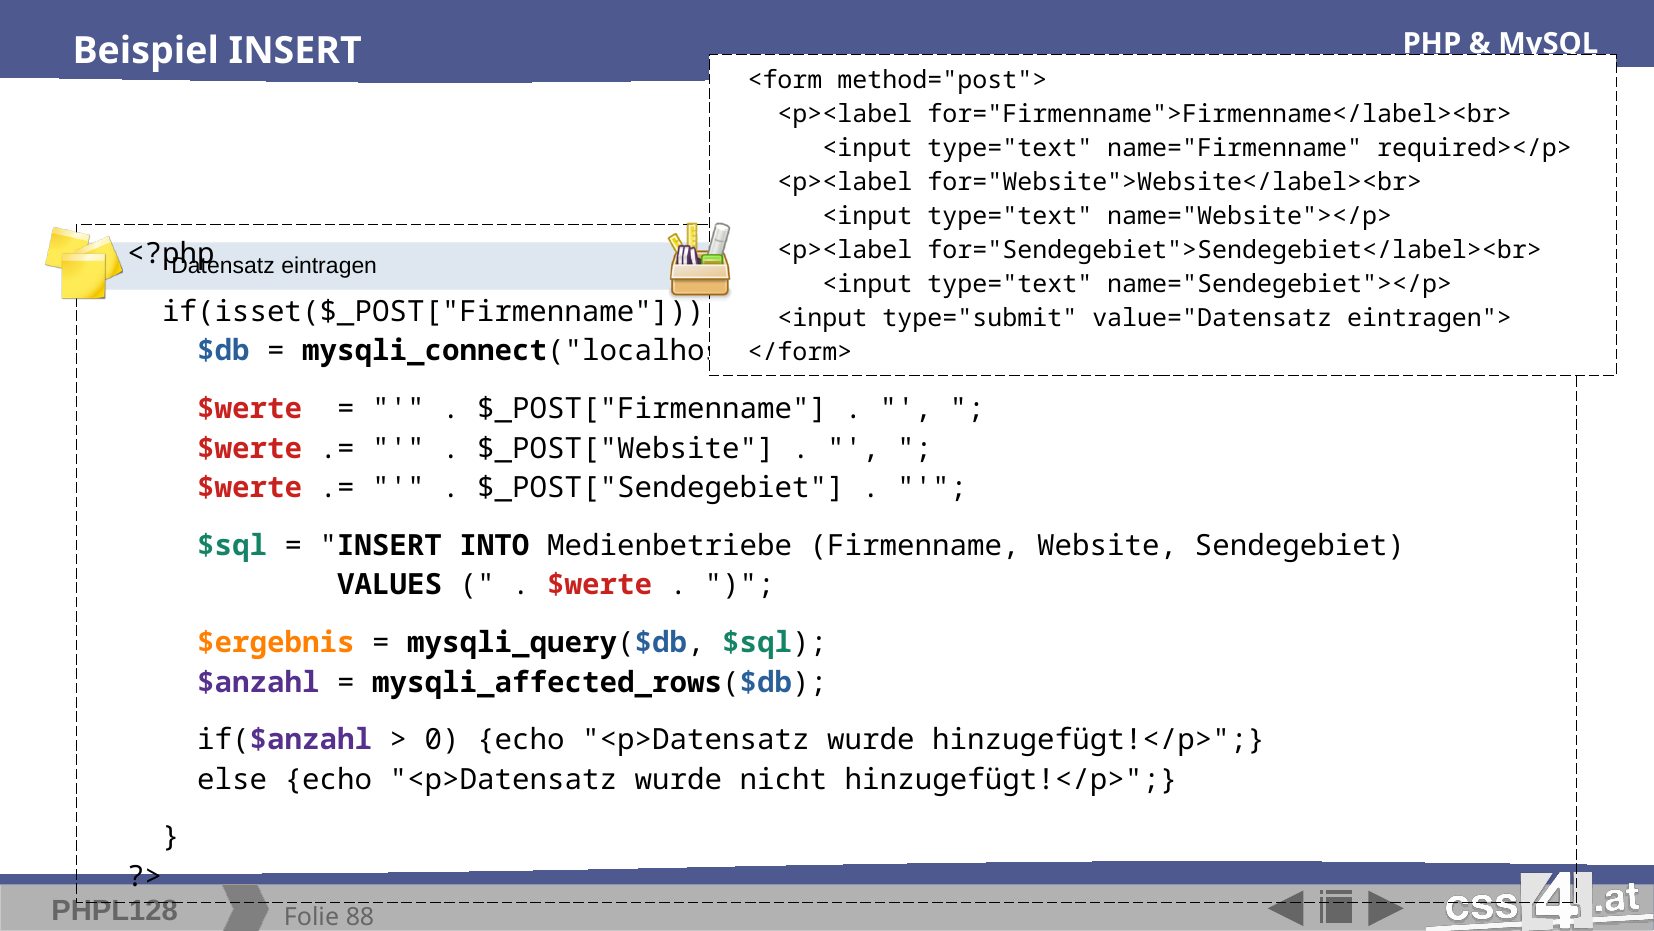

PHP & MySQL
Beispiel INSERT
<form method="post">
 <p><label for="Firmenname">Firmenname</label><br>
 <input type="text" name="Firmenname" required></p>
 <p><label for="Website">Website</label><br>
 <input type="text" name="Website"></p>
 <p><label for="Sendegebiet">Sendegebiet</label><br>
 <input type="text" name="Sendegebiet"></p>
 <input type="submit" value="Datensatz eintragen">
</form>
<?php
 if(isset($_POST["Firmenname"])) {
 $db = mysqli_connect("localhost", "MedienAdmin", "geheim", "MedienDB");
 $werte = "'" . $_POST["Firmenname"] . "', ";
 $werte .= "'" . $_POST["Website"] . "', ";
 $werte .= "'" . $_POST["Sendegebiet"] . "'";
 $sql = "INSERT INTO Medienbetriebe (Firmenname, Website, Sendegebiet)
 VALUES (" . $werte . ")";
 $ergebnis = mysqli_query($db, $sql);
 $anzahl = mysqli_affected_rows($db);
 if($anzahl > 0) {echo "<p>Datensatz wurde hinzugefügt!</p>";}
 else {echo "<p>Datensatz wurde nicht hinzugefügt!</p>";}
 }
?>
Datensatz eintragen
PHPL128
Folie